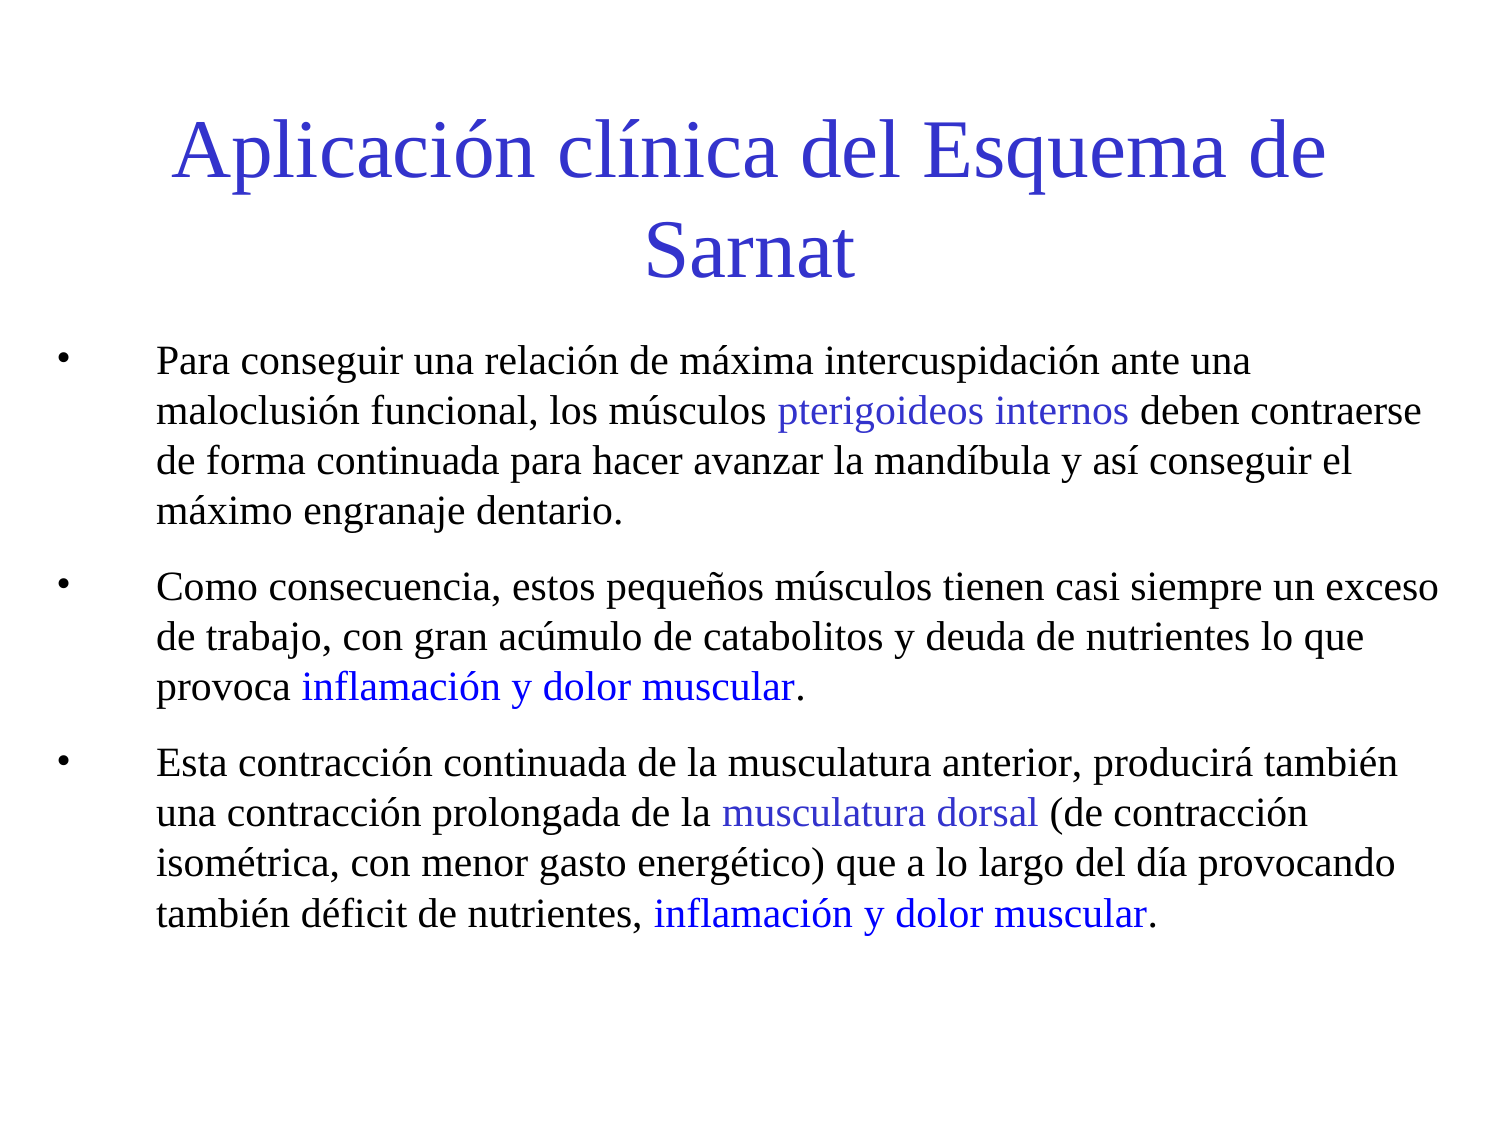

# Aplicación clínica del Esquema de Sarnat
Para conseguir una relación de máxima intercuspidación ante una maloclusión funcional, los músculos pterigoideos internos deben contraerse de forma continuada para hacer avanzar la mandíbula y así conseguir el máximo engranaje dentario.
Como consecuencia, estos pequeños músculos tienen casi siempre un exceso de trabajo, con gran acúmulo de catabolitos y deuda de nutrientes lo que provoca inflamación y dolor muscular.
Esta contracción continuada de la musculatura anterior, producirá también una contracción prolongada de la musculatura dorsal (de contracción isométrica, con menor gasto energético) que a lo largo del día provocando también déficit de nutrientes, inflamación y dolor muscular.